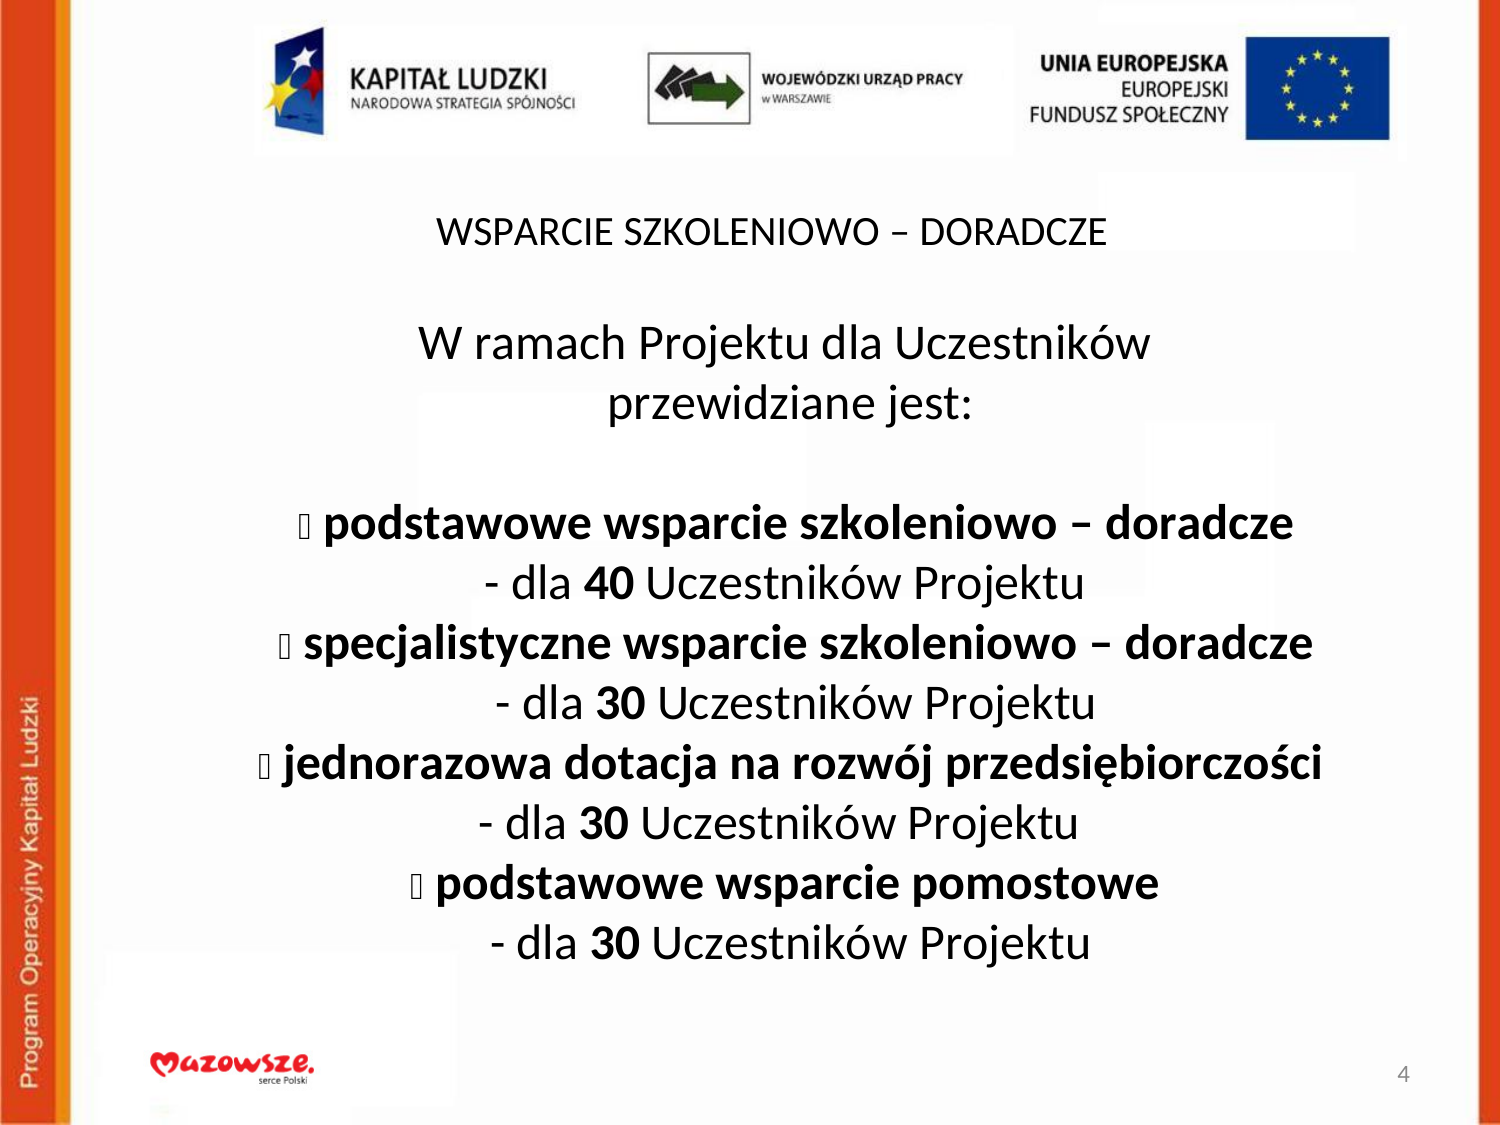

WSPARCIE SZKOLENIOWO – DORADCZE
# W ramach Projektu dla Uczestników przewidziane jest: podstawowe wsparcie szkoleniowo – doradcze - dla 40 Uczestników Projektu specjalistyczne wsparcie szkoleniowo – doradcze - dla 30 Uczestników Projektu jednorazowa dotacja na rozwój przedsiębiorczości - dla 30 Uczestników Projektu podstawowe wsparcie pomostowe - dla 30 Uczestników Projektu